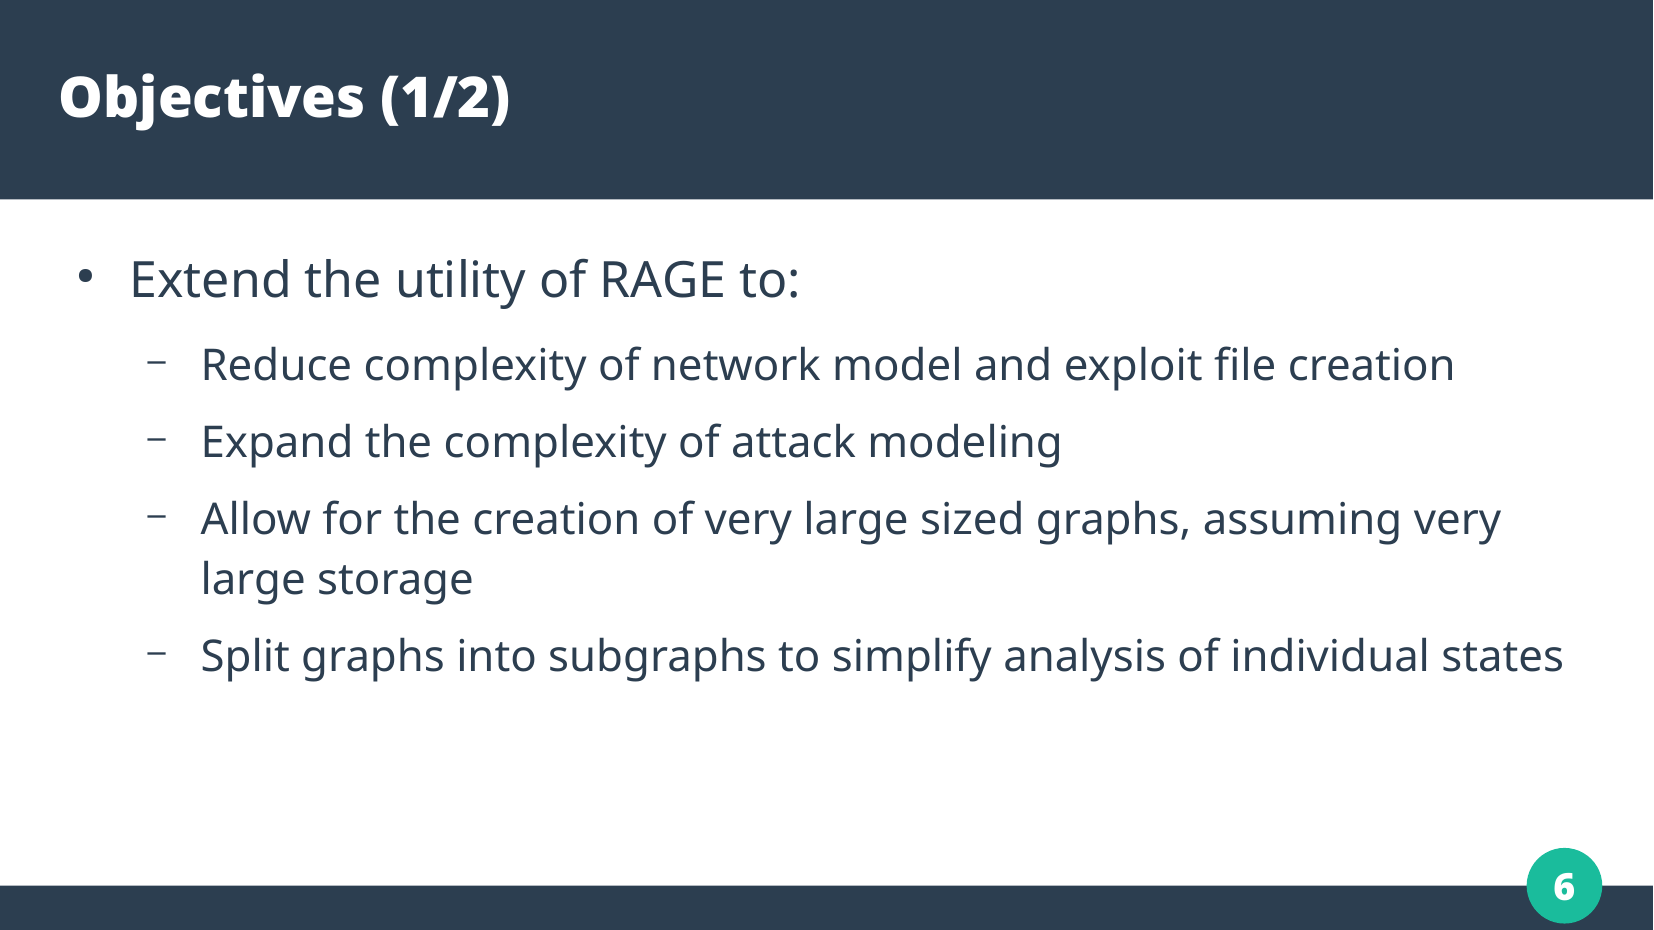

# Objectives (1/2)
Extend the utility of RAGE to:
Reduce complexity of network model and exploit file creation
Expand the complexity of attack modeling
Allow for the creation of very large sized graphs, assuming very large storage
Split graphs into subgraphs to simplify analysis of individual states